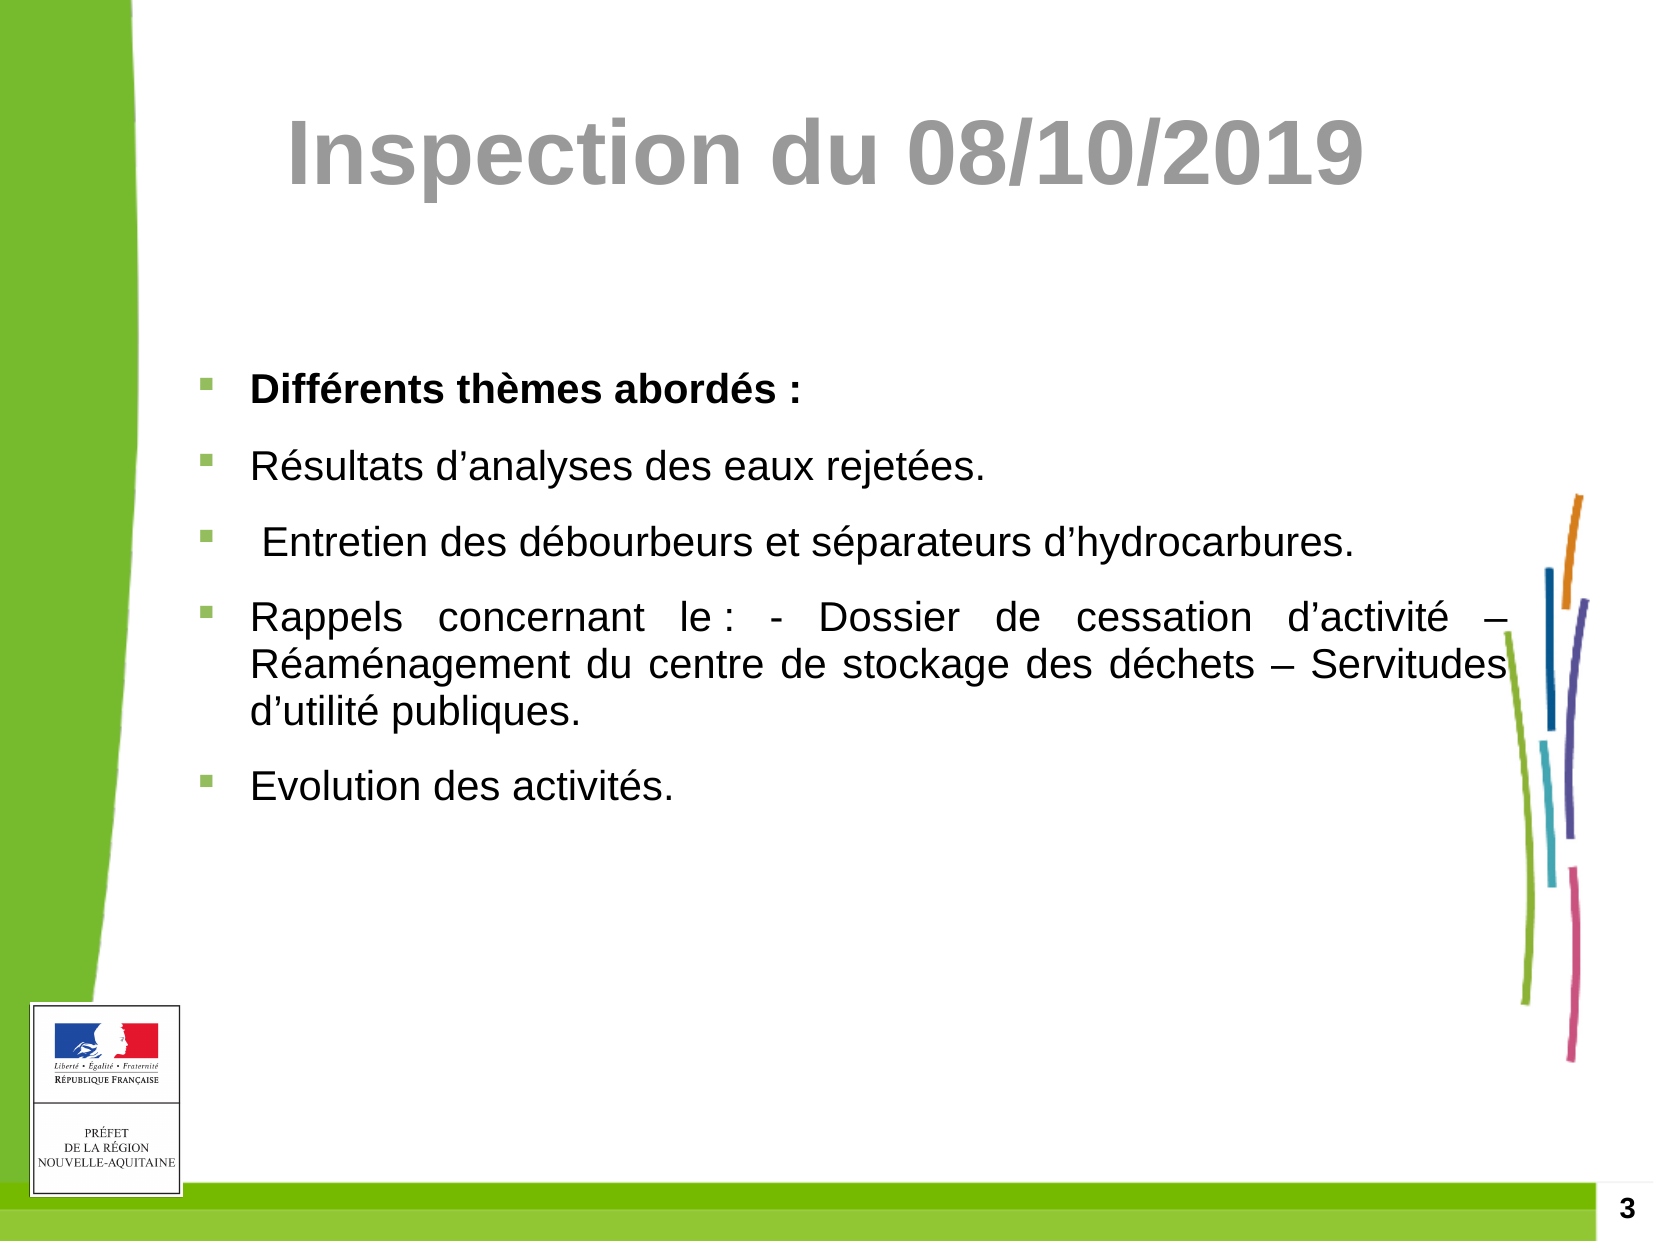

# Inspection du 08/10/2019
Différents thèmes abordés :
Résultats d’analyses des eaux rejetées.
 Entretien des débourbeurs et séparateurs d’hydrocarbures.
Rappels concernant le : - Dossier de cessation d’activité – Réaménagement du centre de stockage des déchets – Servitudes d’utilité publiques.
Evolution des activités.